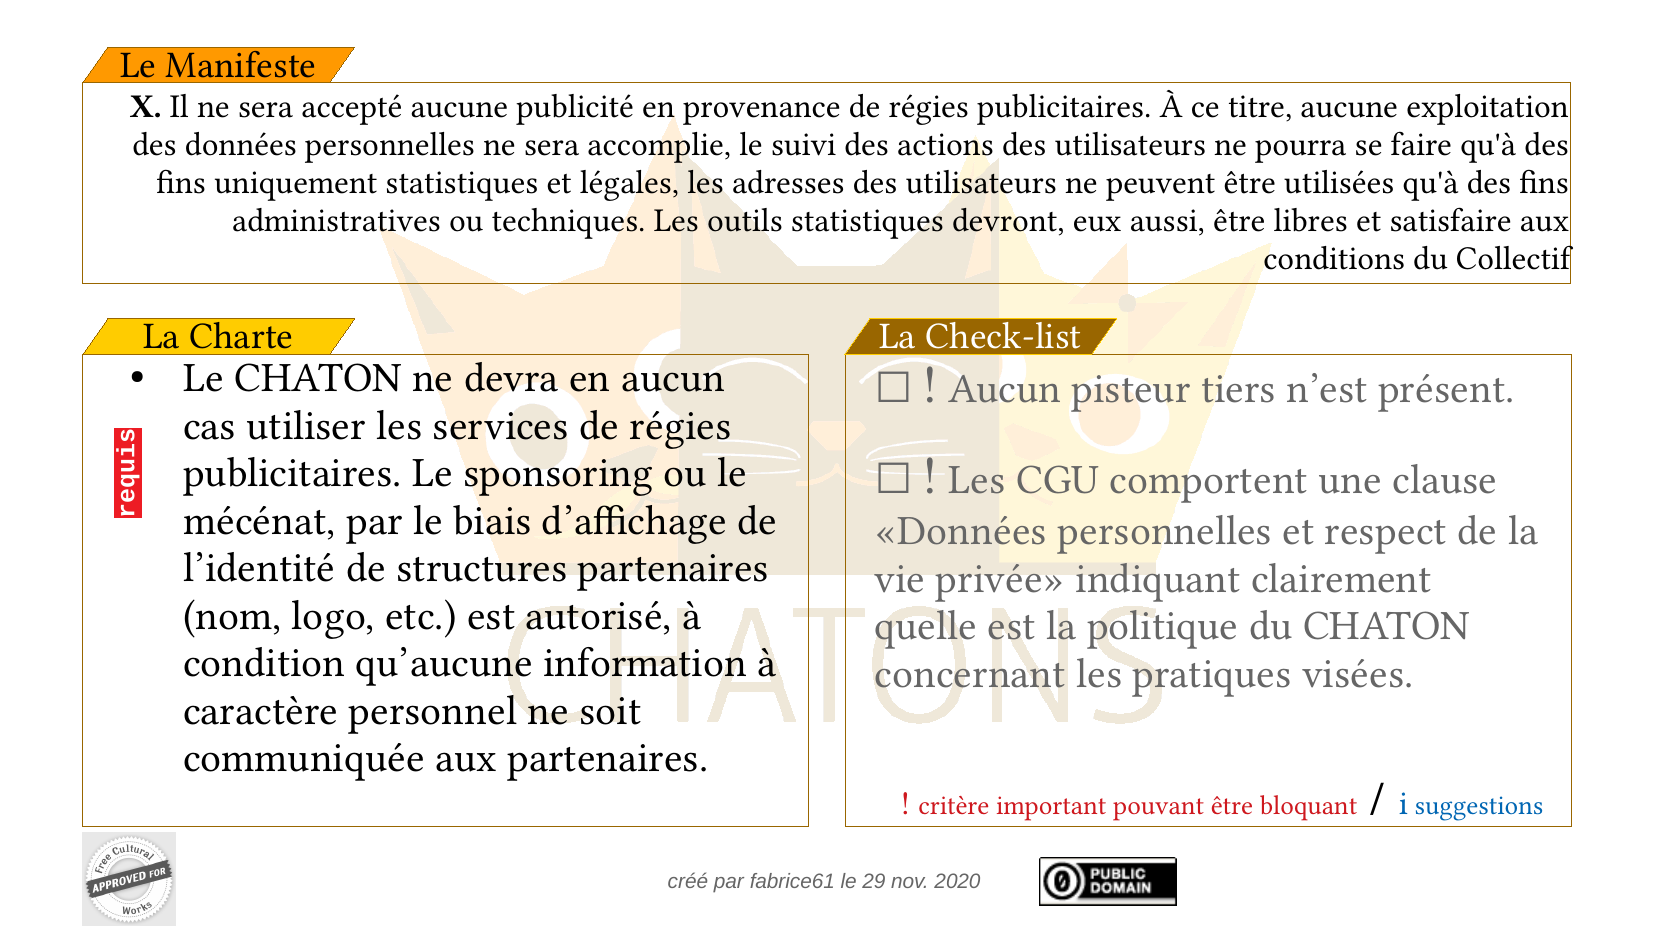

Le Manifeste
# X. Il ne sera accepté aucune publicité en provenance de régies publicitaires. À ce titre, aucune exploitation des données personnelles ne sera accomplie, le suivi des actions des utilisateurs ne pourra se faire qu'à des fins uniquement statistiques et légales, les adresses des utilisateurs ne peuvent être utilisées qu'à des fins administratives ou techniques. Les outils statistiques devront, eux aussi, être libres et satisfaire aux conditions du Collectif
La Charte
La Check-list
Le CHATON ne devra en aucun cas utiliser les services de régies publicitaires. Le sponsoring ou le mécénat, par le biais d’affichage de l’identité de structures partenaires (nom, logo, etc.) est autorisé, à condition qu’aucune information à caractère personnel ne soit communiquée aux partenaires.
☐ ! Aucun pisteur tiers n’est présent.
☐ ! Les CGU comportent une clause «Données personnelles et respect de la vie privée» indiquant clairement quelle est la politique du CHATON concernant les pratiques visées.
requis